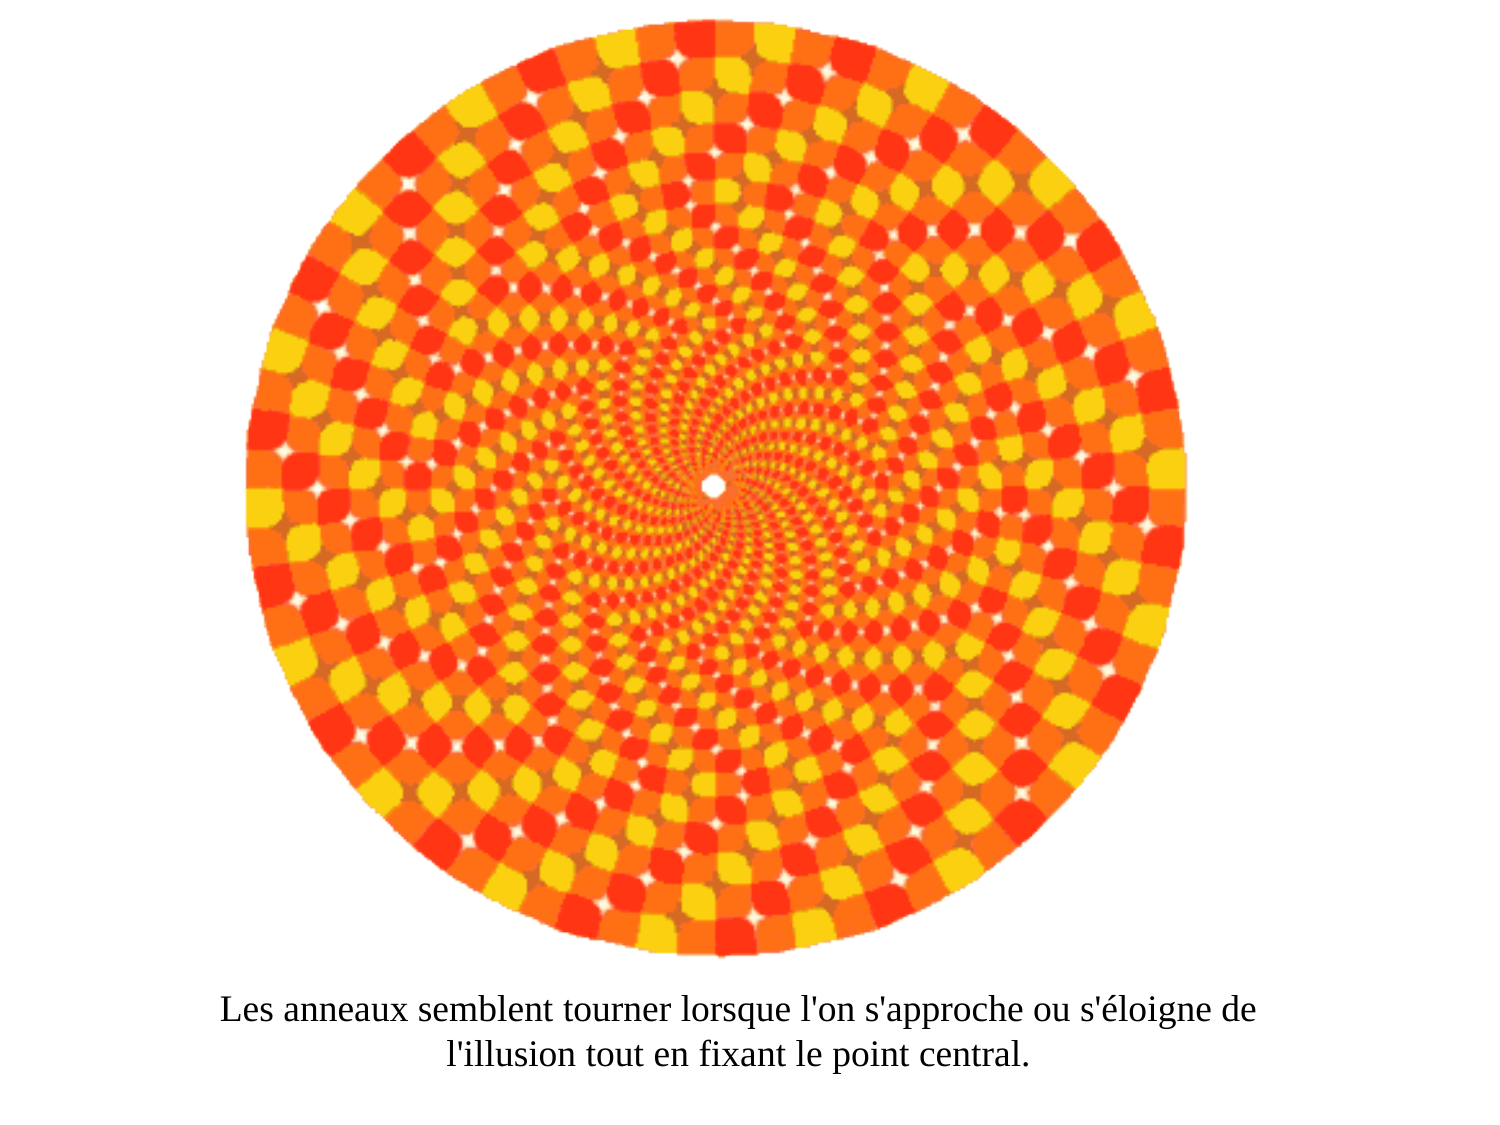

Les anneaux semblent tourner lorsque l'on s'approche ou s'éloigne de l'illusion tout en fixant le point central.